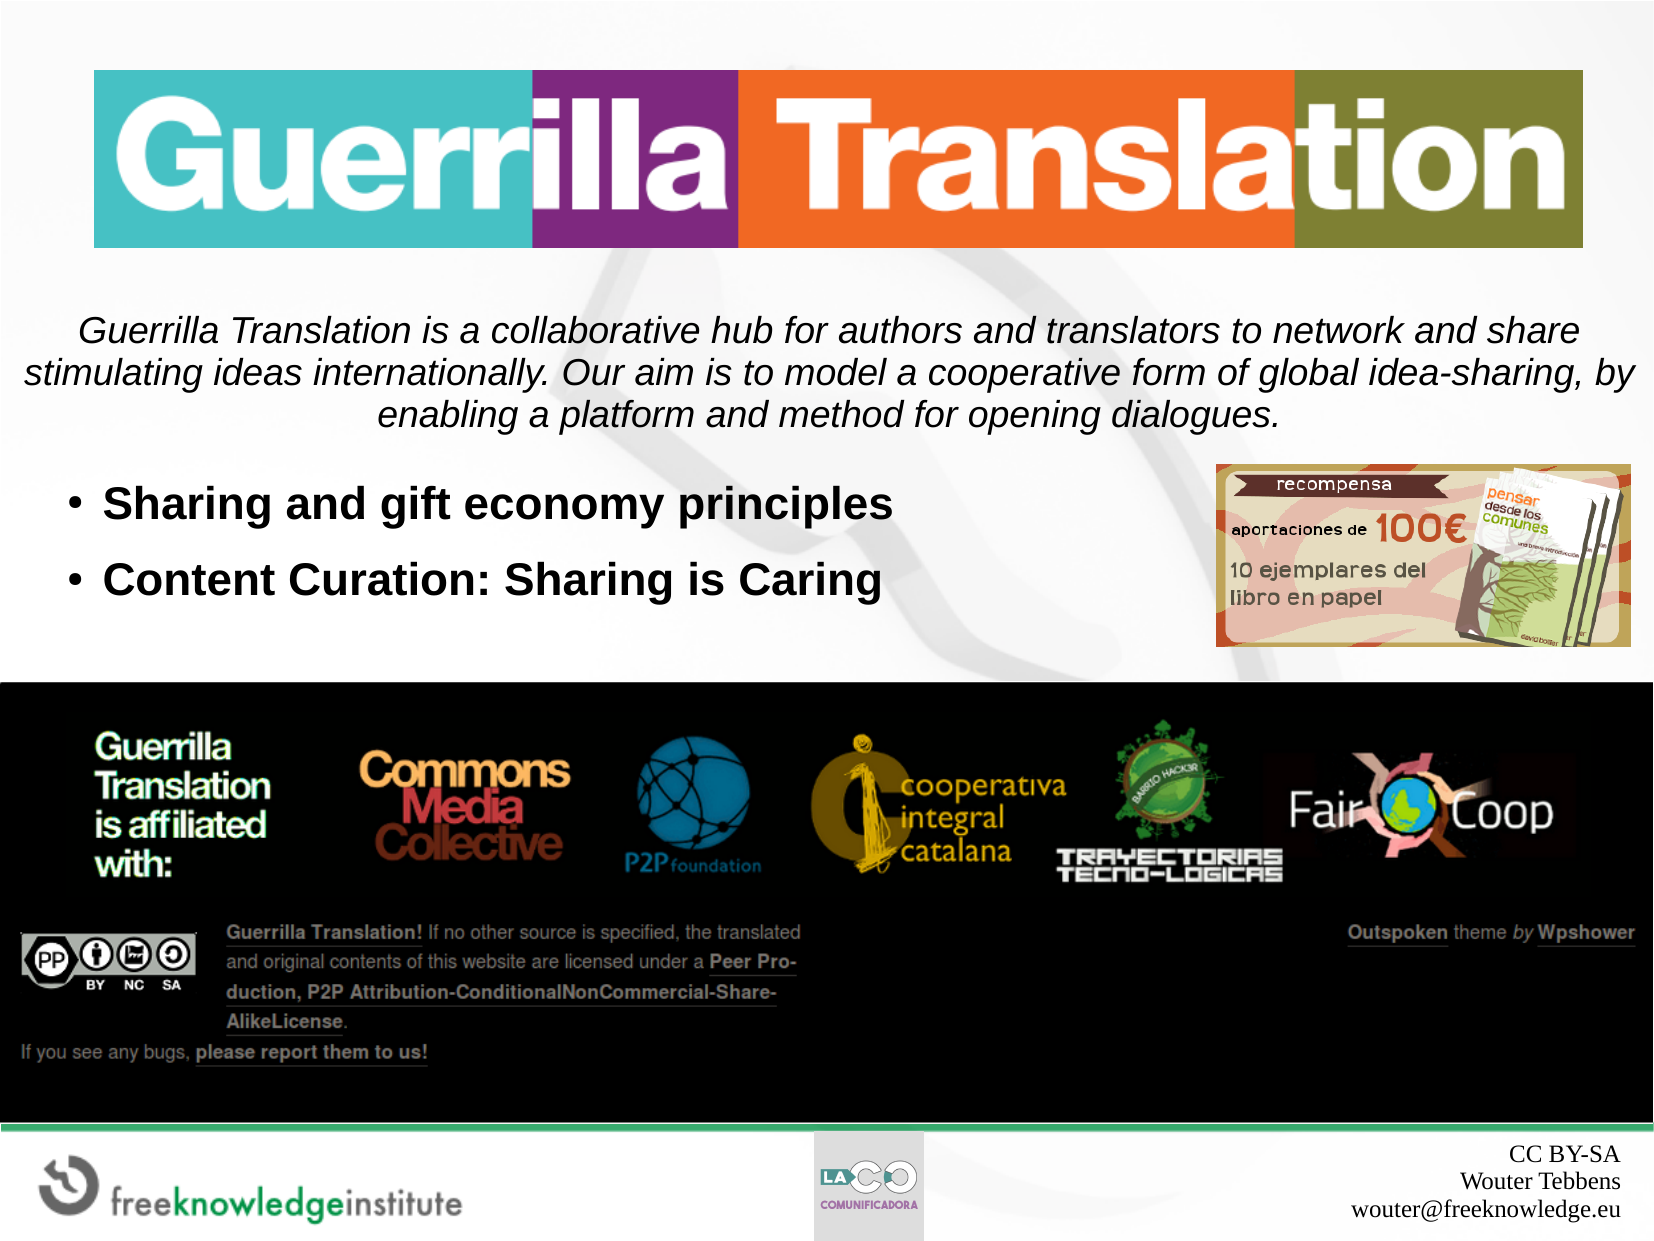

# Guerrilla Translations
Guerrilla Translation is a collaborative hub for authors and translators to network and share stimulating ideas internationally. Our aim is to model a cooperative form of global idea-sharing, by enabling a platform and method for opening dialogues.
Sharing and gift economy principles
Content Curation: Sharing is Caring